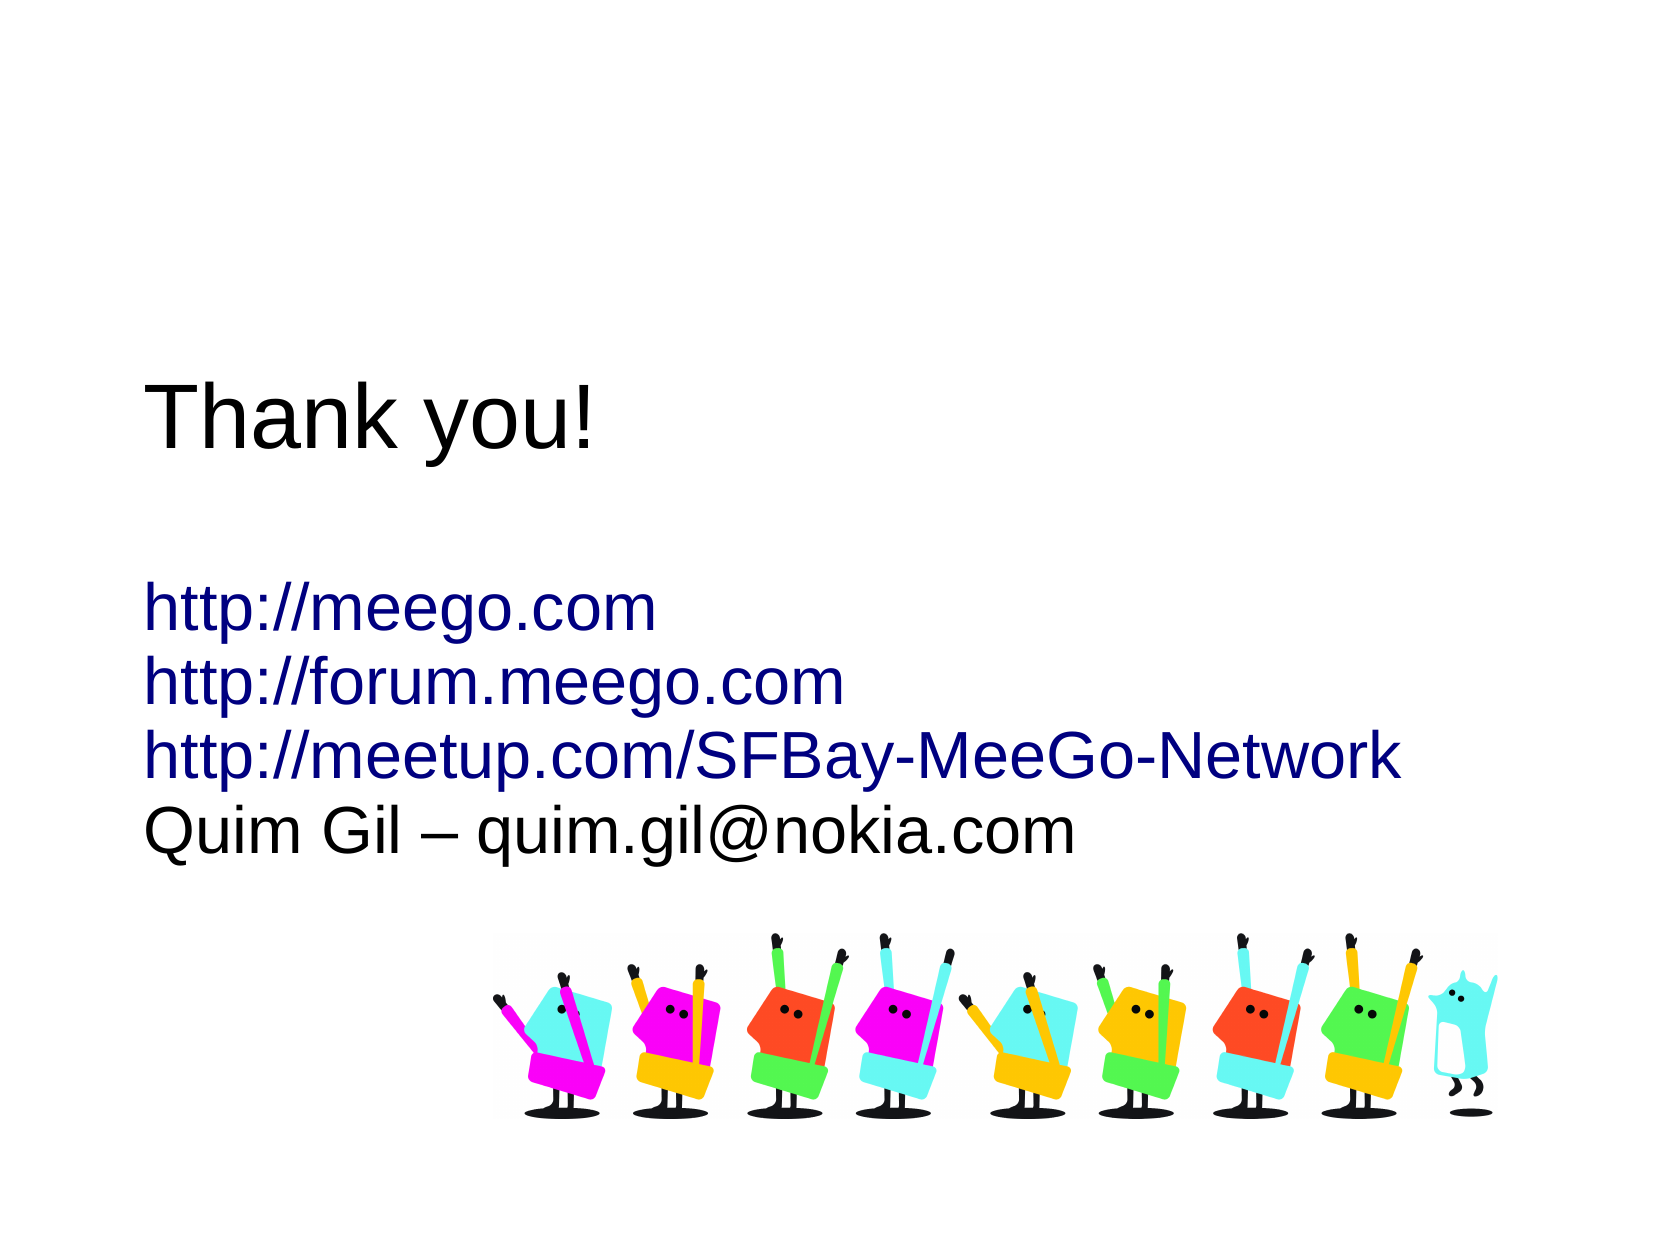

Thank you!
http://meego.com
http://forum.meego.com
http://meetup.com/SFBay-MeeGo-Network
Quim Gil – quim.gil@nokia.com